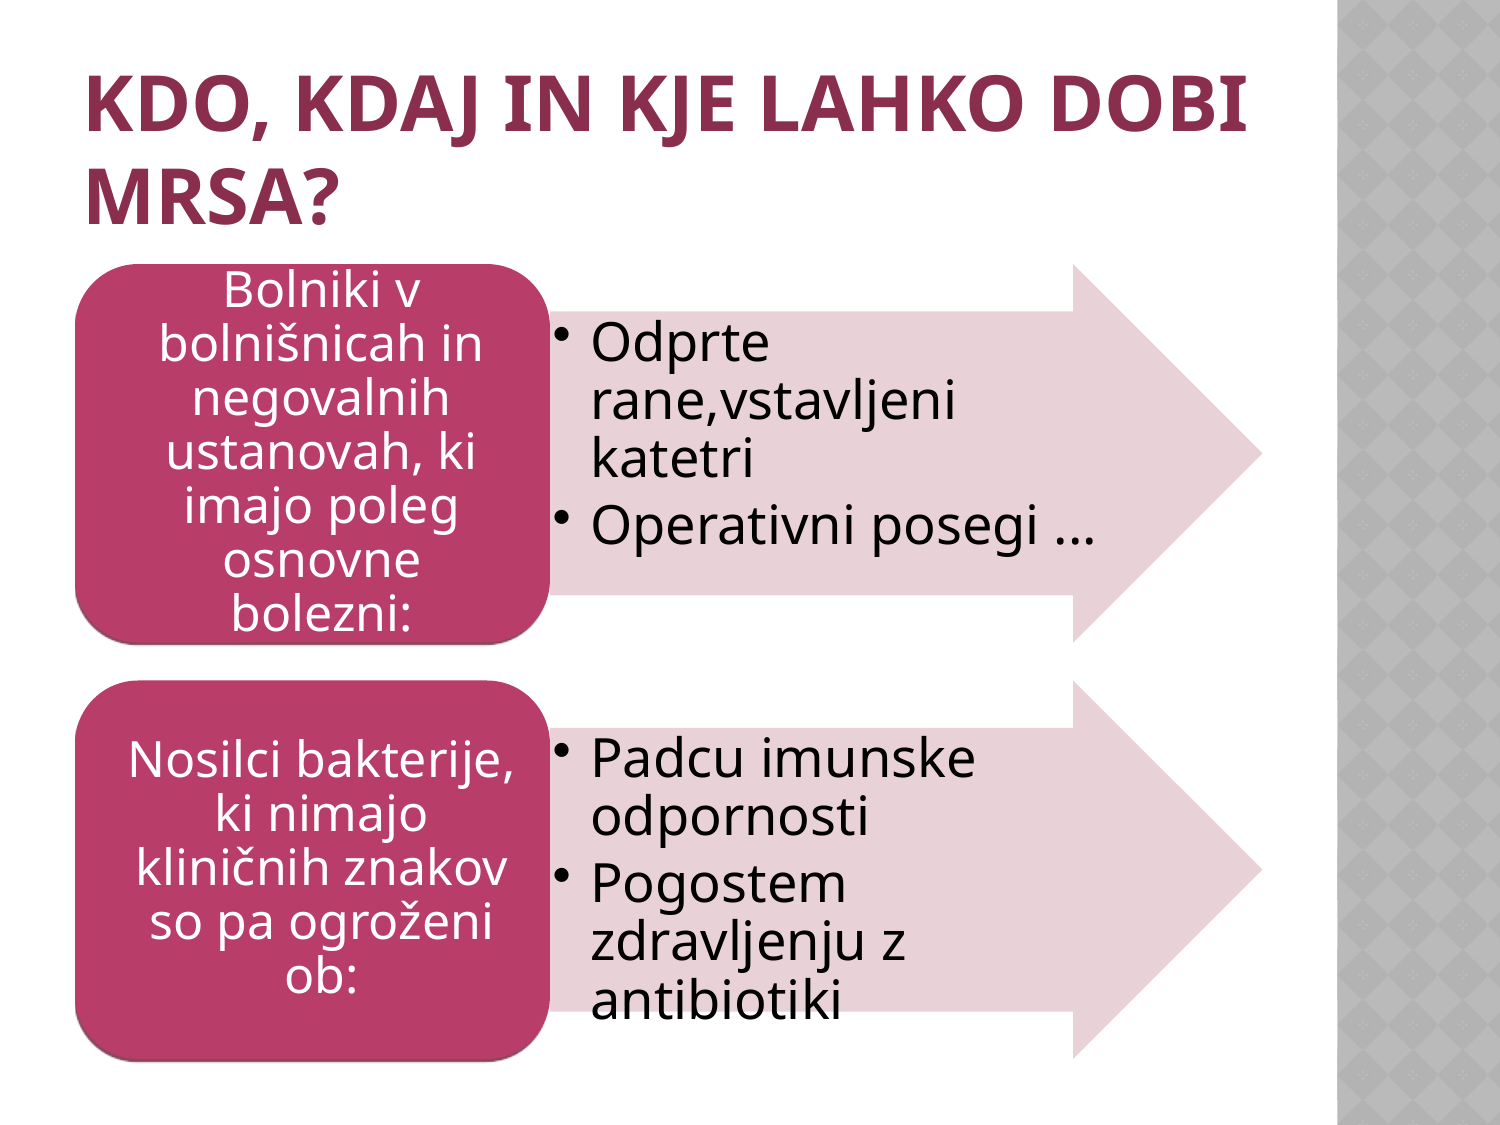

# Kdo, kdaj in kje lahko dobi mrsa?
Bolniki v bolnišnicah in negovalnih ustanovah, ki imajo poleg osnovne bolezni:
Odprte rane,vstavljeni katetri
Operativni posegi ...
Nosilci bakterije, ki nimajo kliničnih znakov so pa ogroženi ob:
Padcu imunske odpornosti
Pogostem zdravljenju z antibiotiki